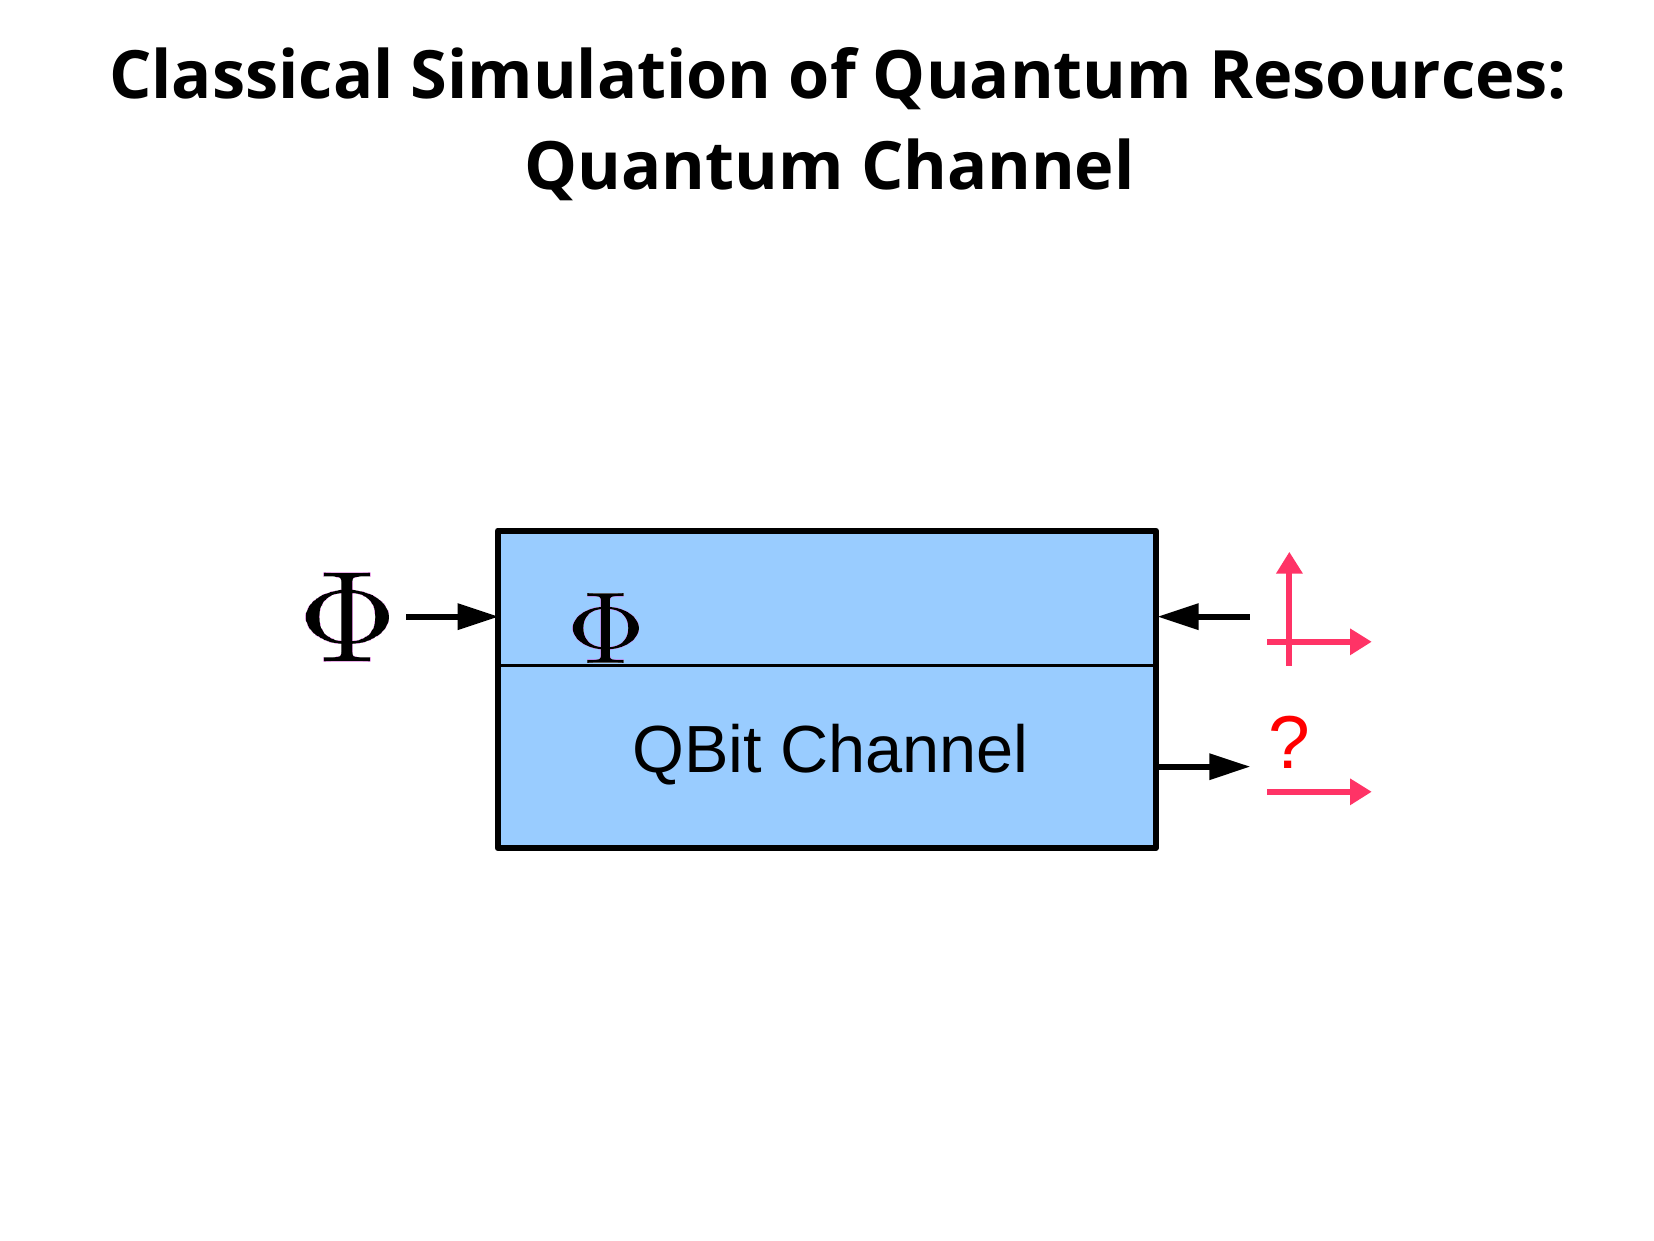

Classical Simulation of Quantum Resources:
Quantum Channel
?
QBit Channel